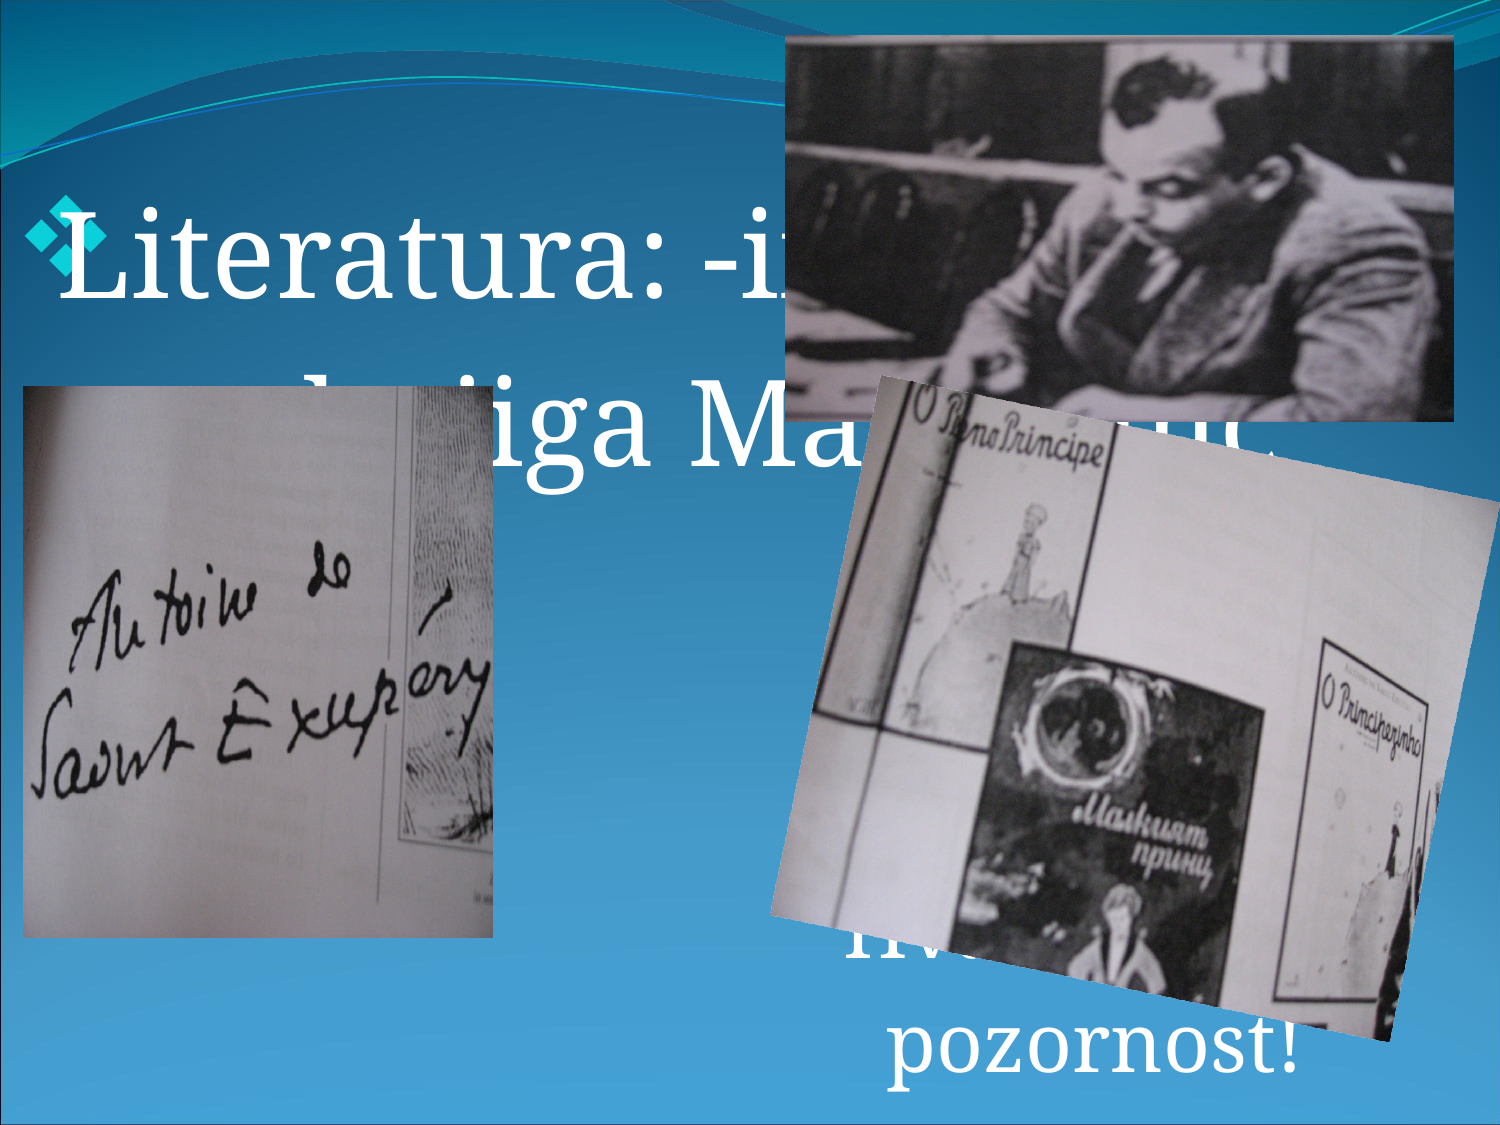

Literatura: -internet
 - knjiga Mali princ
 Hvala za vašo
 pozornost!
#